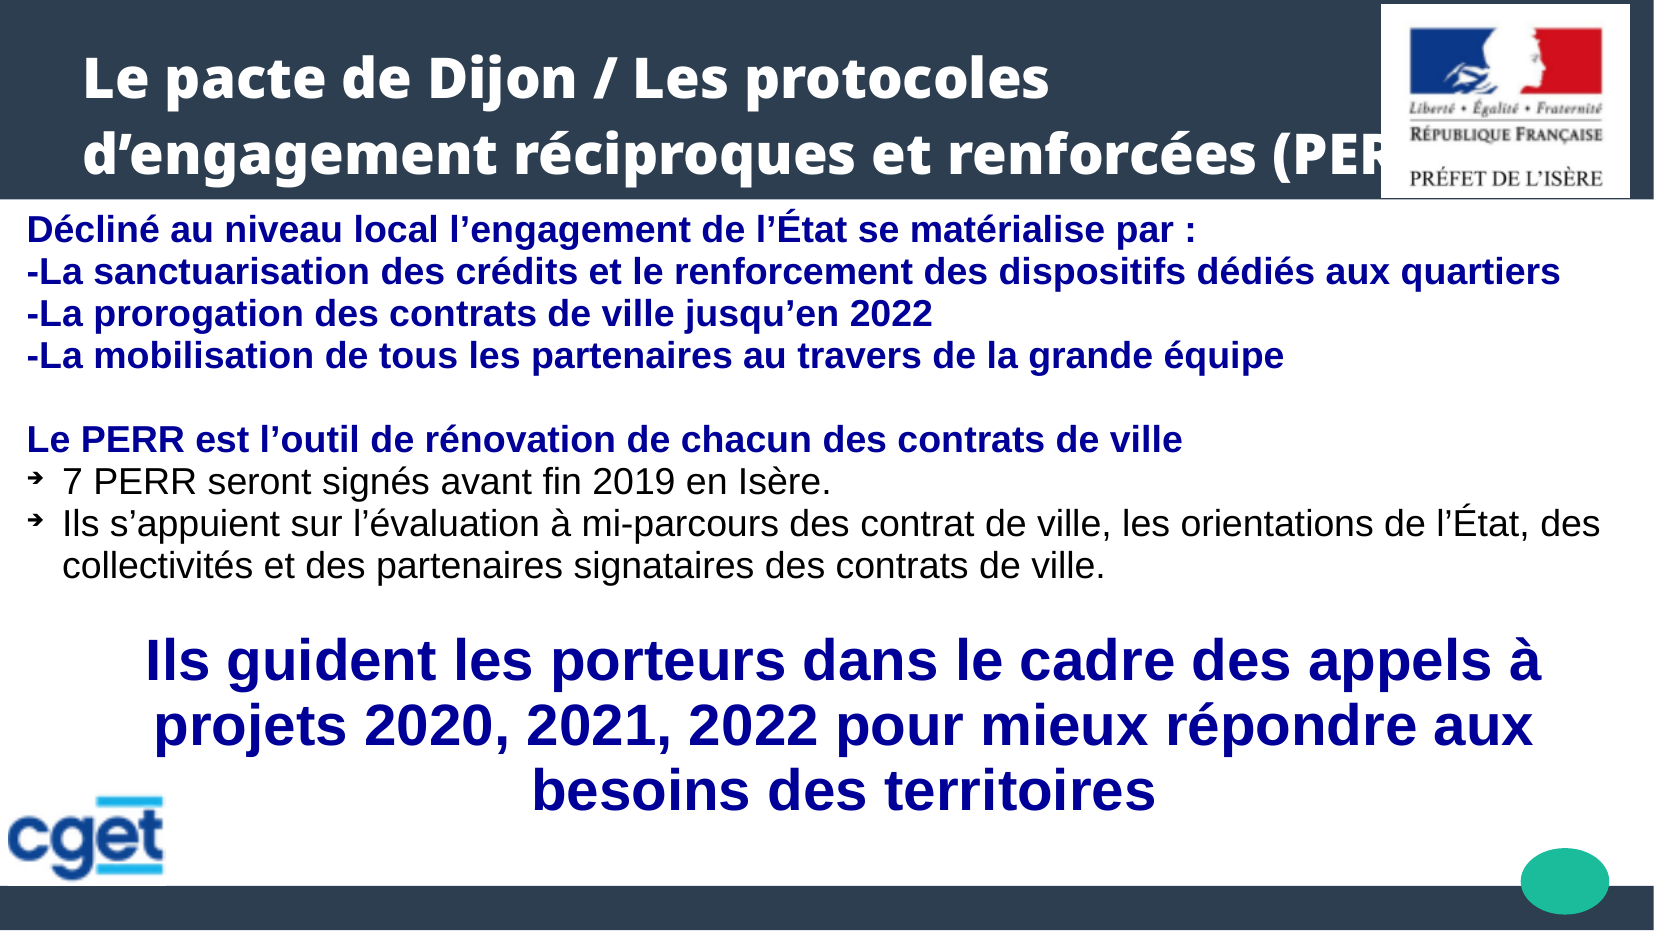

# Le pacte de Dijon / Les protocoles d’engagement réciproques et renforcées (PERR)
Décliné au niveau local l’engagement de l’État se matérialise par :
-La sanctuarisation des crédits et le renforcement des dispositifs dédiés aux quartiers
-La prorogation des contrats de ville jusqu’en 2022
-La mobilisation de tous les partenaires au travers de la grande équipe
Le PERR est l’outil de rénovation de chacun des contrats de ville
7 PERR seront signés avant fin 2019 en Isère.
Ils s’appuient sur l’évaluation à mi-parcours des contrat de ville, les orientations de l’État, des collectivités et des partenaires signataires des contrats de ville.
Ils guident les porteurs dans le cadre des appels à projets 2020, 2021, 2022 pour mieux répondre aux besoins des territoires